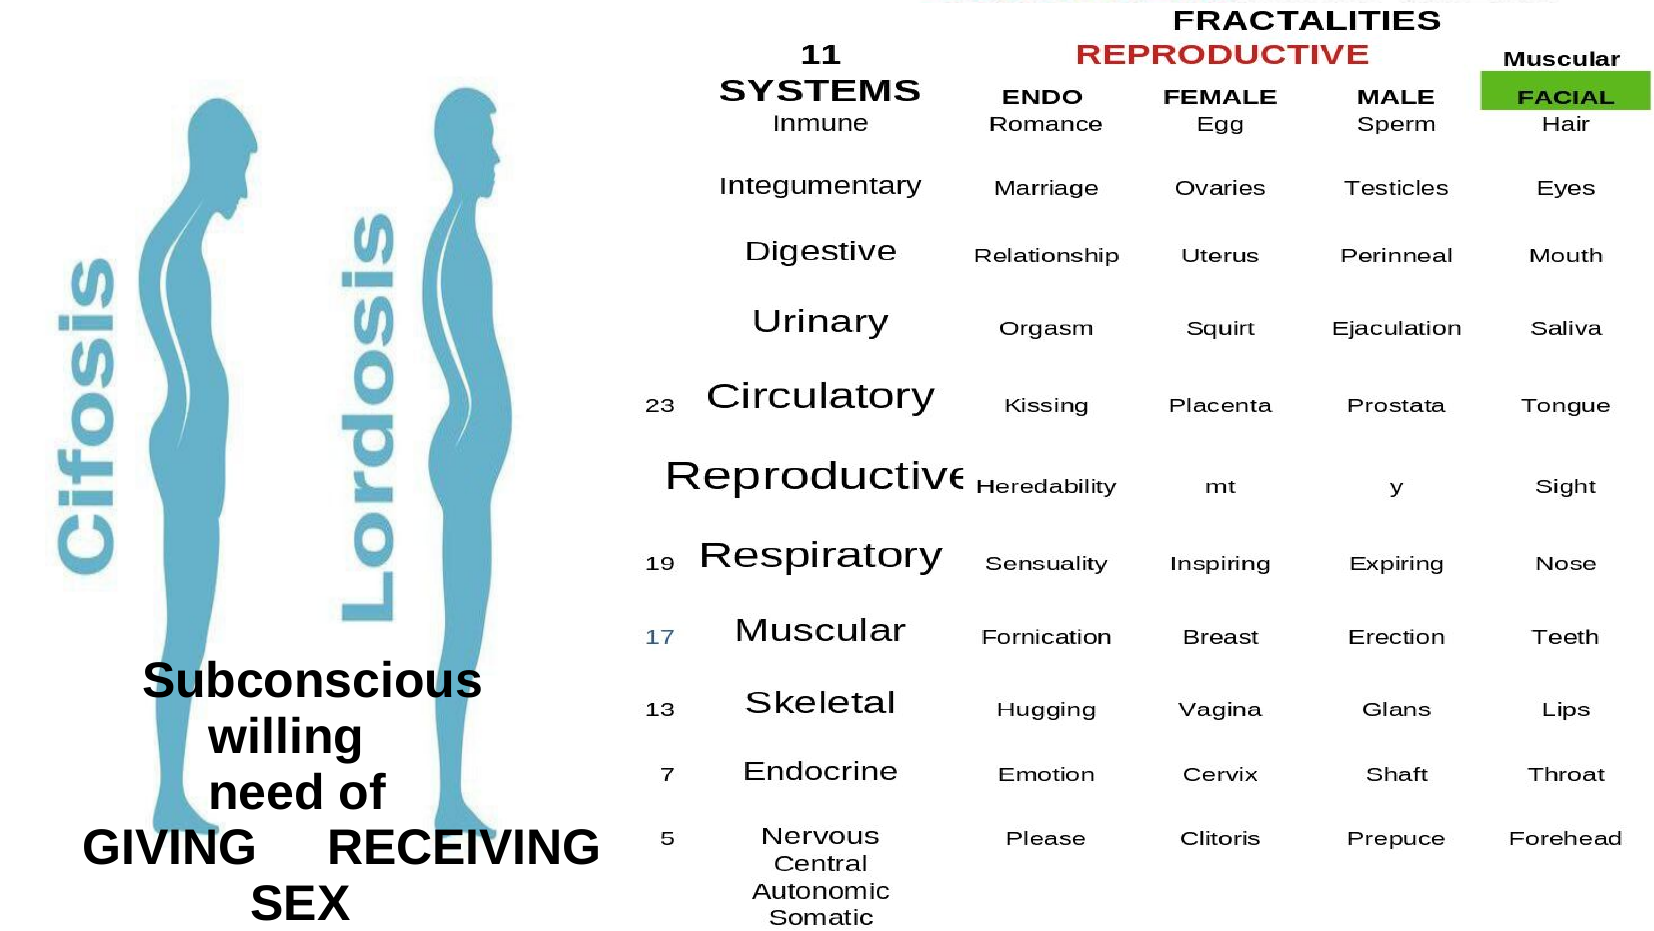

Subconscious
 willing
 need of
 GIVING RECEIVING
 SEX